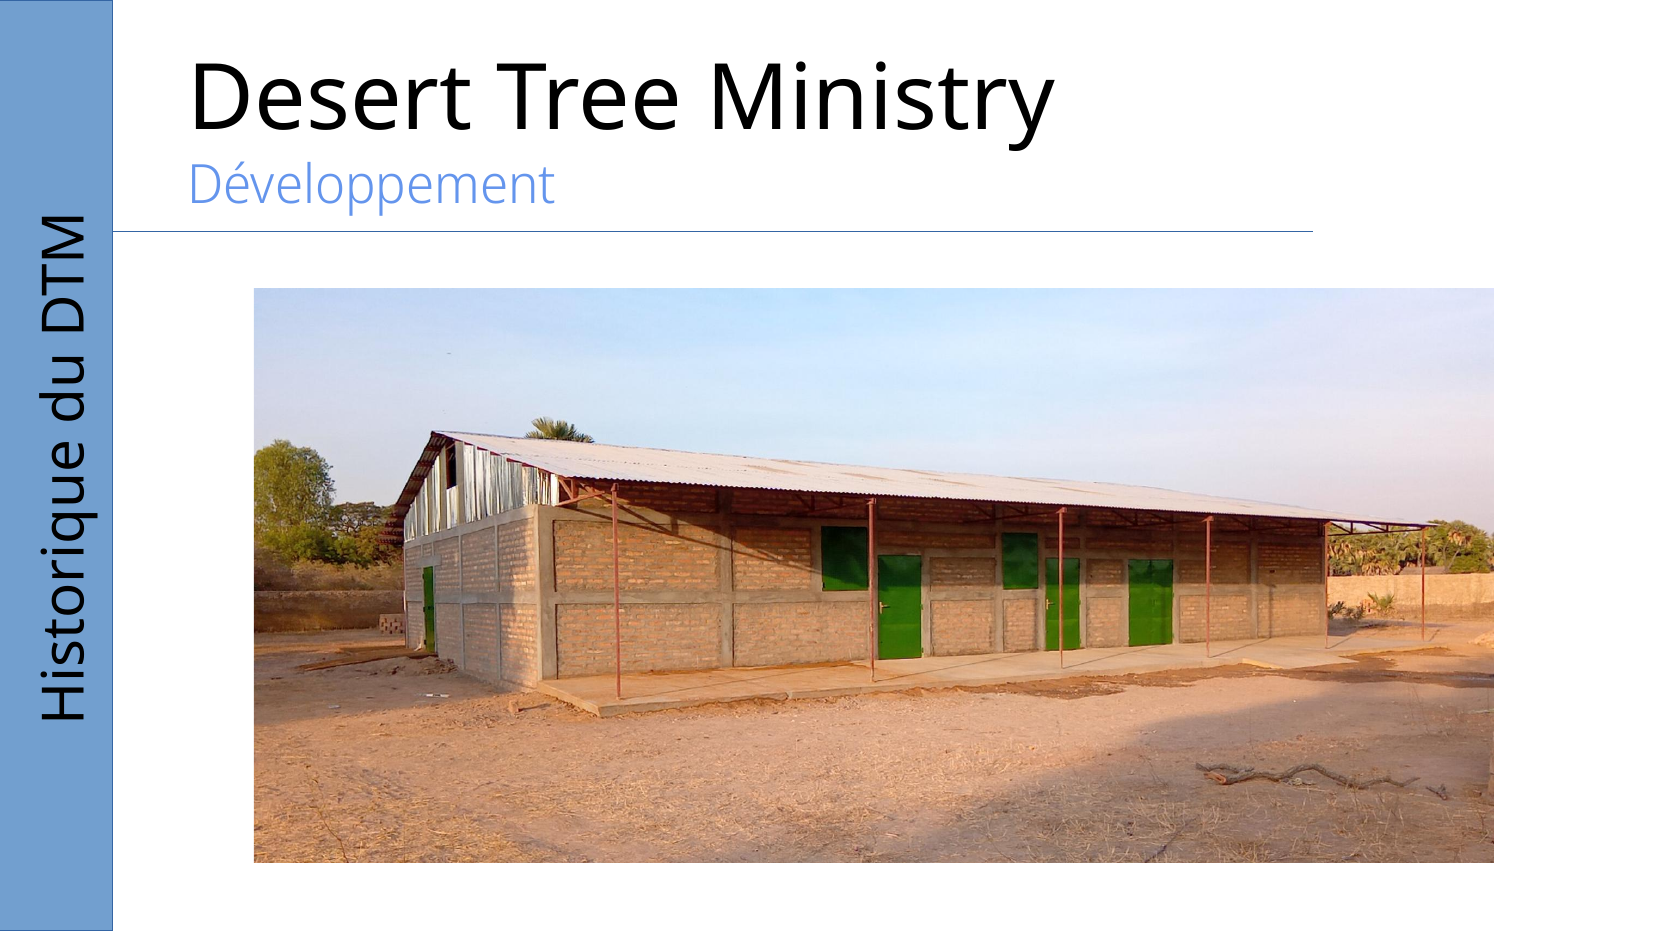

# Desert Tree Ministry
Développement
Historique du DTM